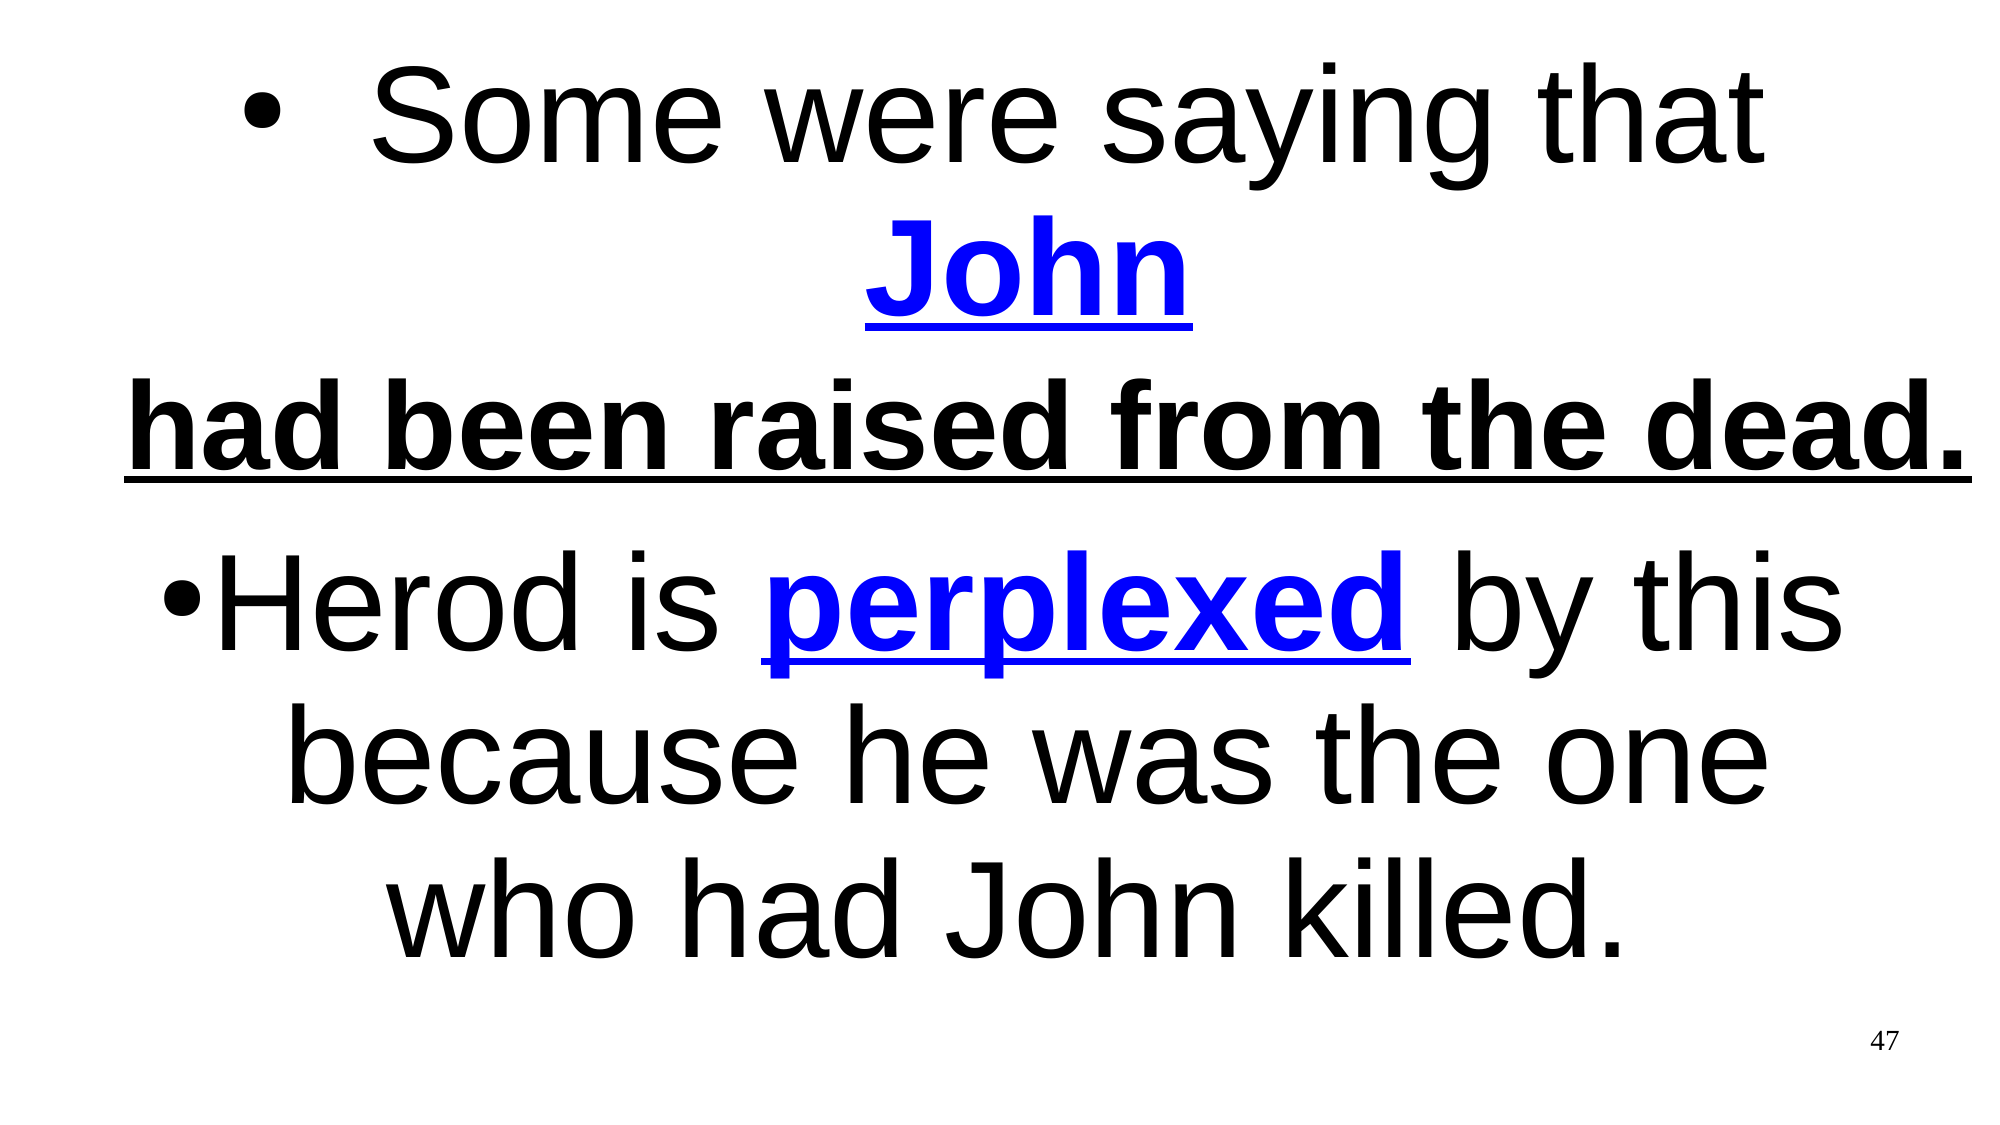

# Some were saying that John had been raised from the dead.
Herod is perplexed by this
because he was the one
who had John killed.
47